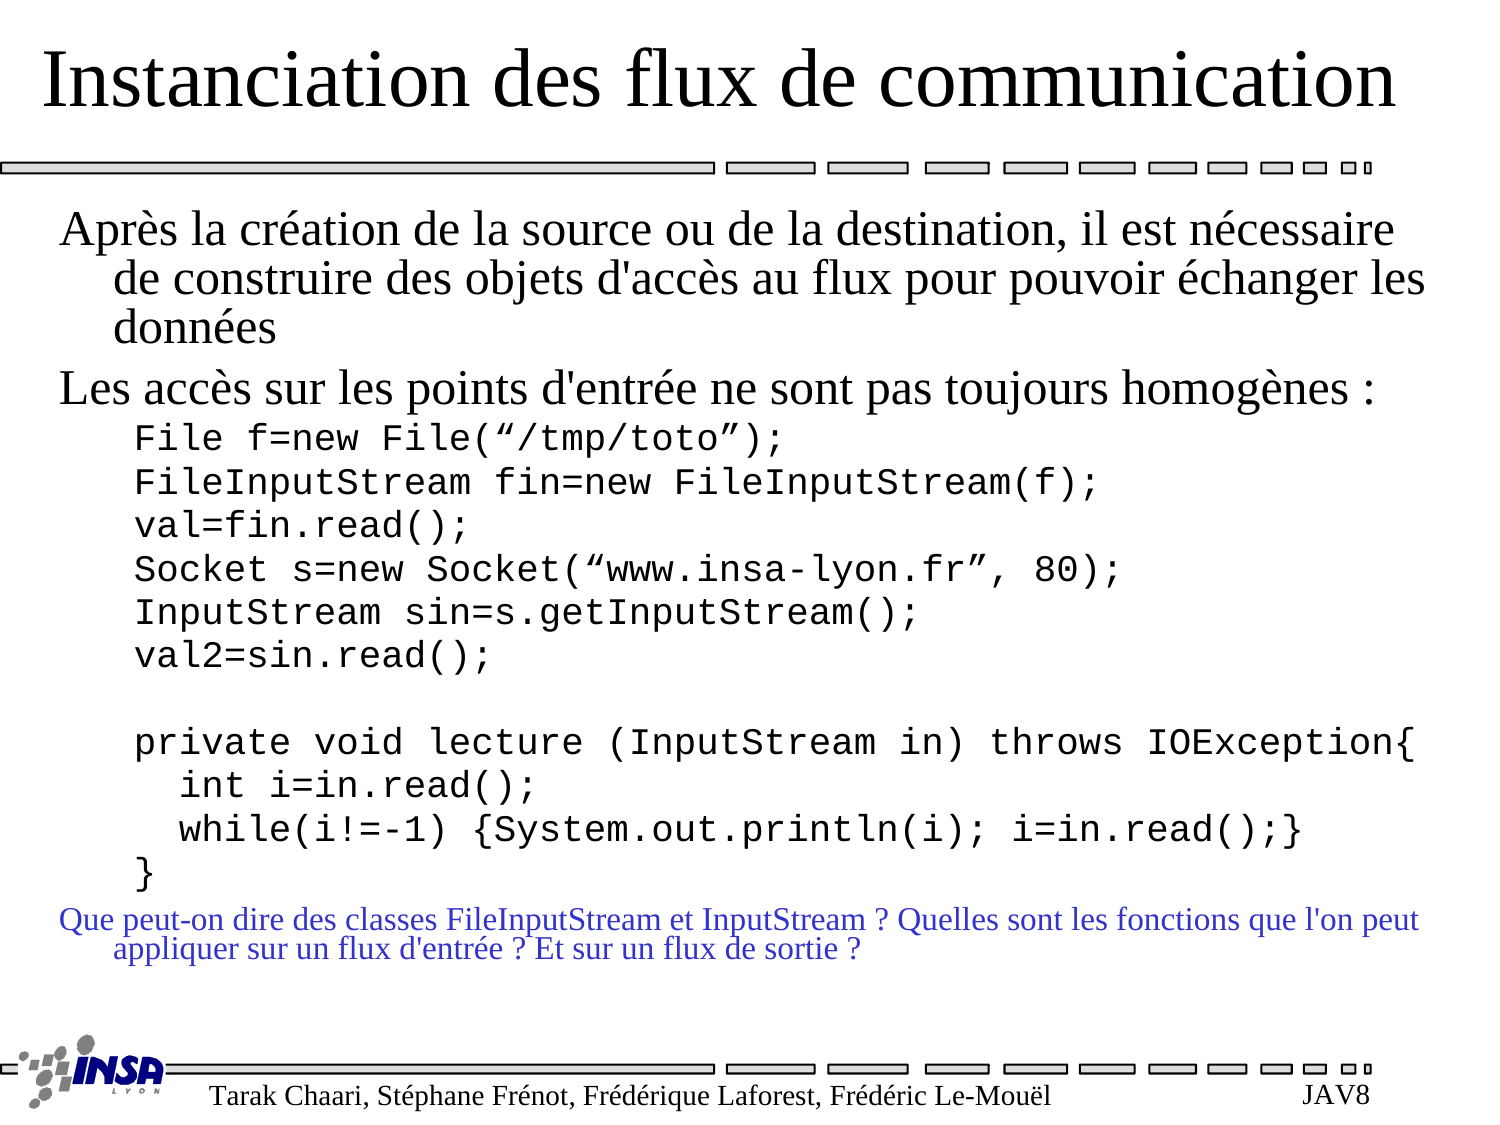

# Instanciation des flux de communication
Après la création de la source ou de la destination, il est nécessaire de construire des objets d'accès au flux pour pouvoir échanger les données
Les accès sur les points d'entrée ne sont pas toujours homogènes :
File f=new File(“/tmp/toto”);
FileInputStream fin=new FileInputStream(f);
val=fin.read();
Socket s=new Socket(“www.insa-lyon.fr”, 80);
InputStream sin=s.getInputStream();
val2=sin.read();
private void lecture (InputStream in) throws IOException{
 int i=in.read();
 while(i!=-1) {System.out.println(i); i=in.read();}
}
Que peut-on dire des classes FileInputStream et InputStream ? Quelles sont les fonctions que l'on peut appliquer sur un flux d'entrée ? Et sur un flux de sortie ?